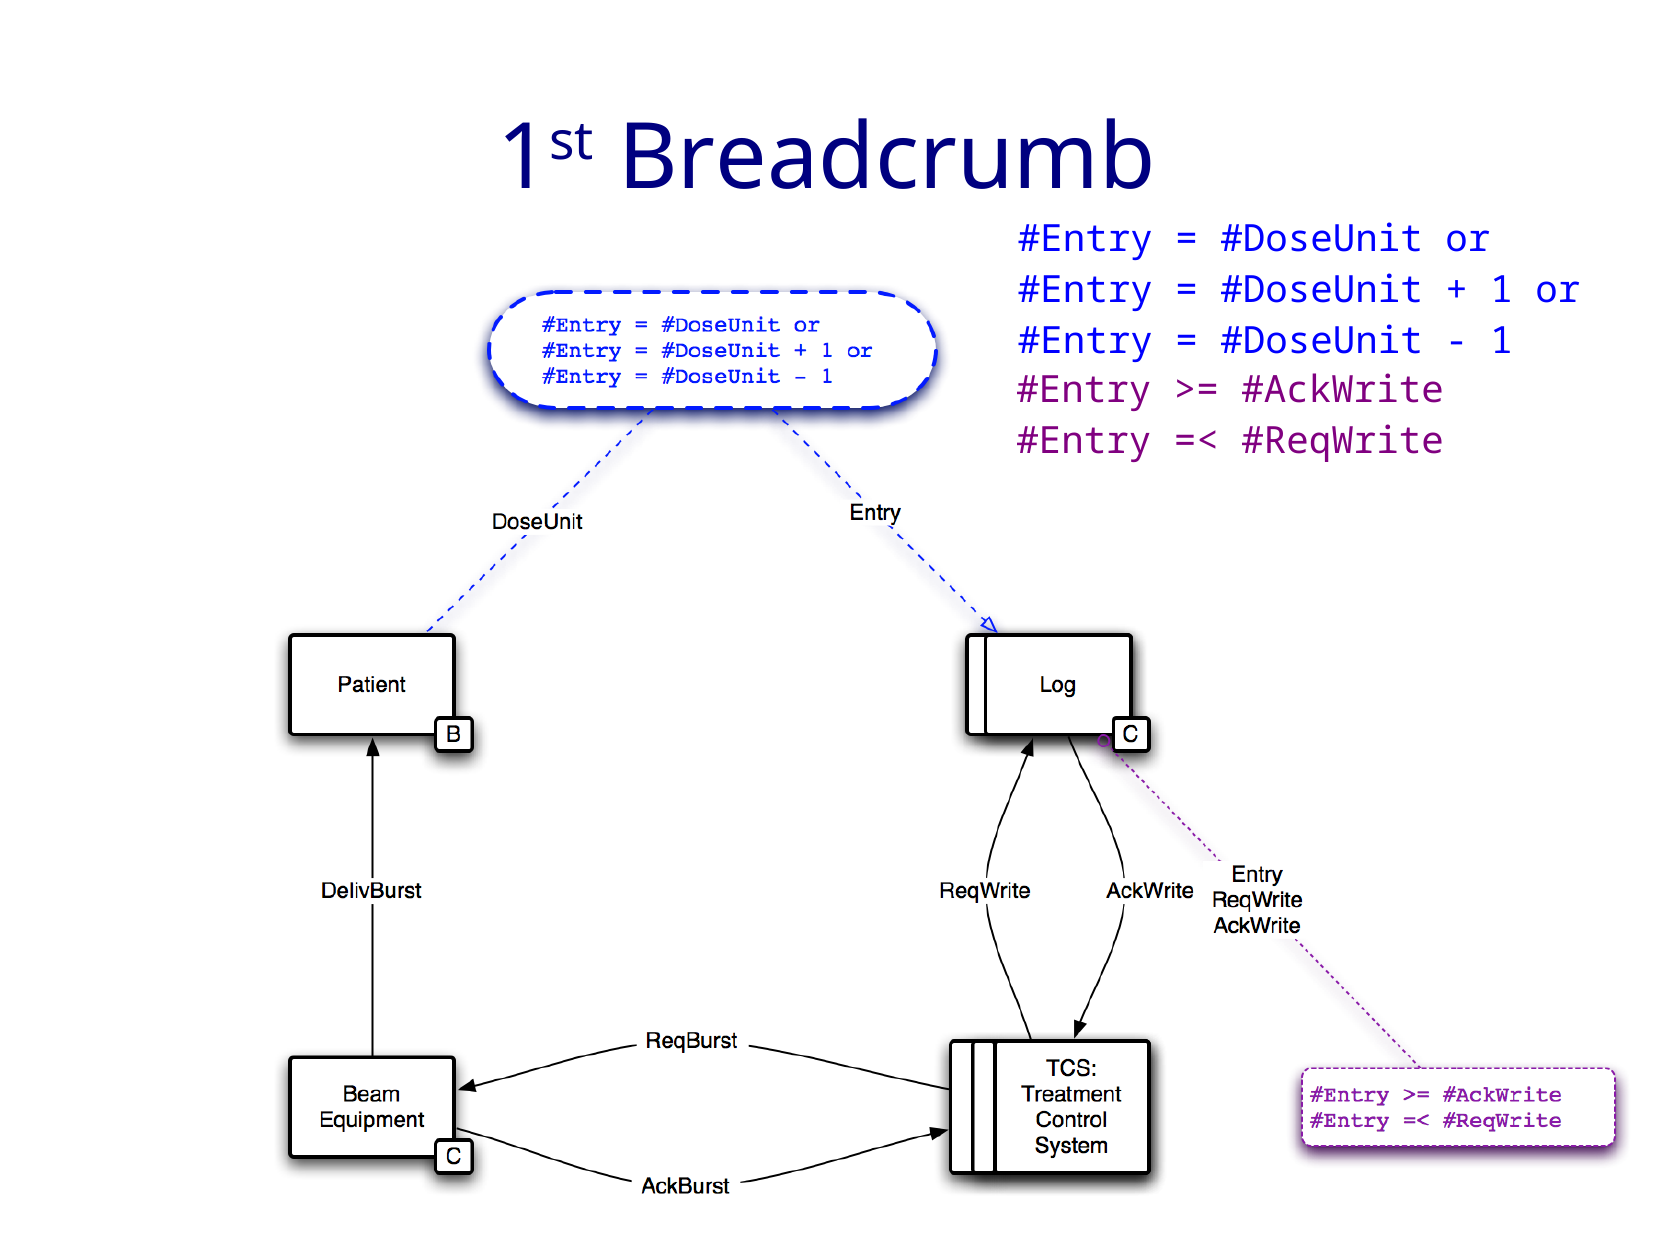

# 1st Breadcrumb
#Entry = #DoseUnit or
#Entry = #DoseUnit + 1 or
#Entry = #DoseUnit - 1
#Entry >= #AckWrite
#Entry =< #ReqWrite